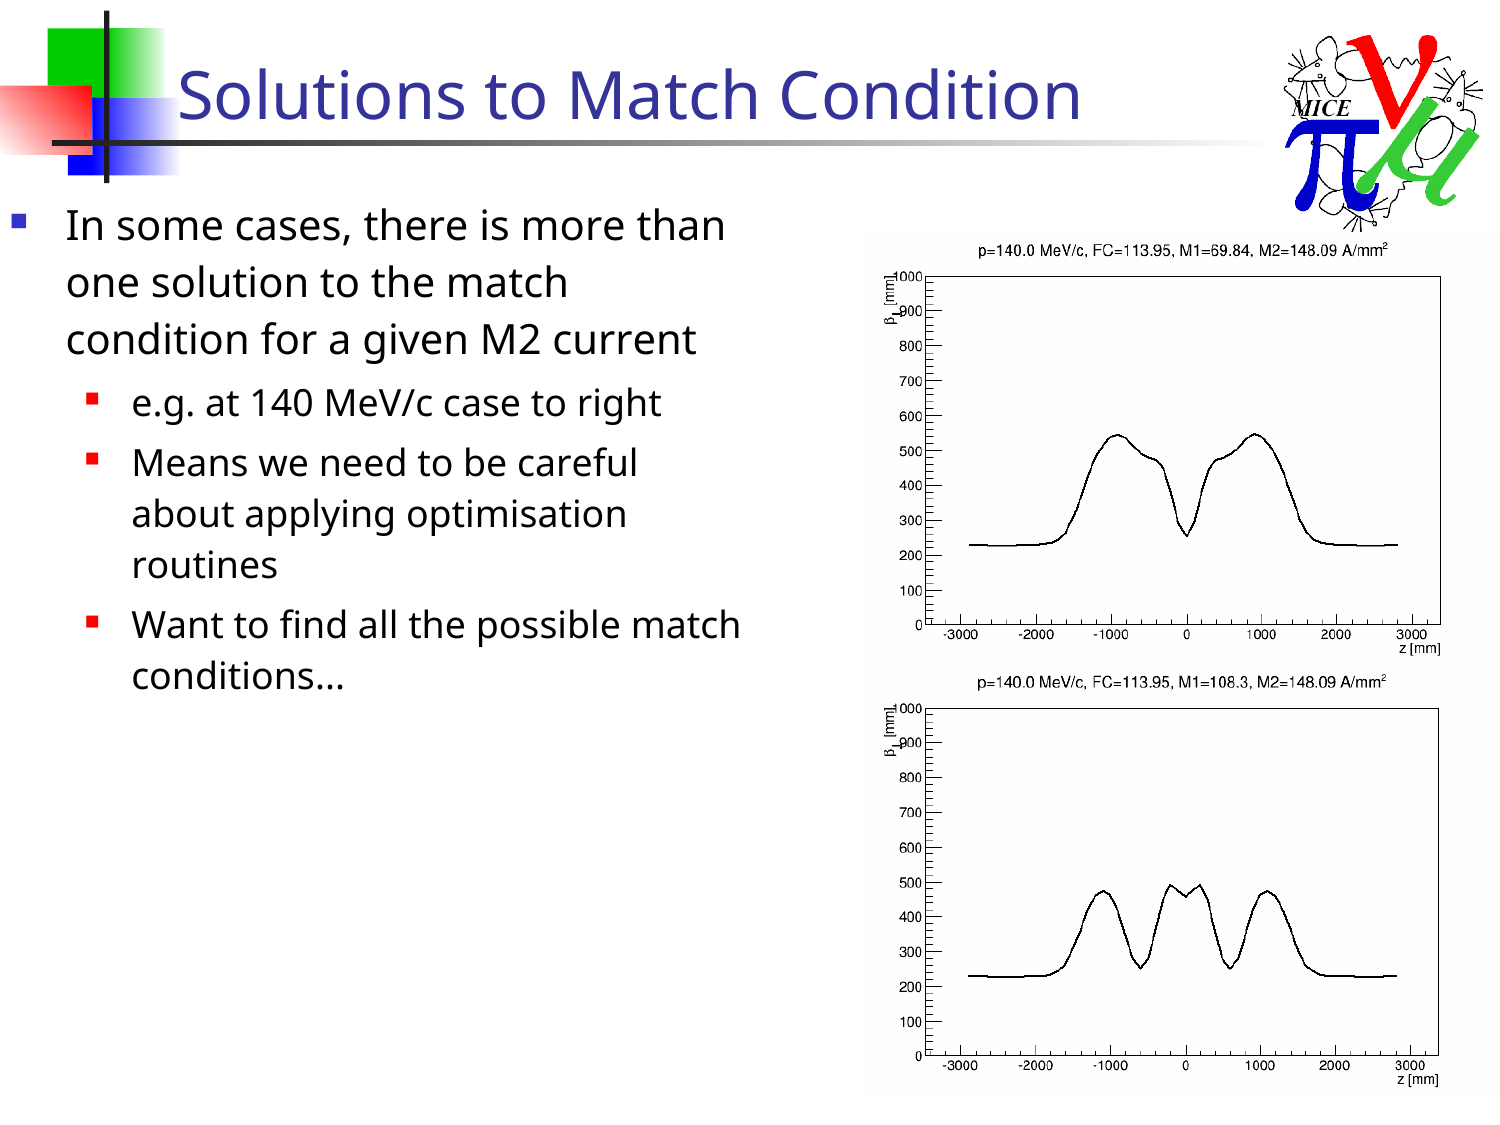

# Solutions to Match Condition
In some cases, there is more than one solution to the match condition for a given M2 current
e.g. at 140 MeV/c case to right
Means we need to be careful about applying optimisation routines
Want to find all the possible match conditions...